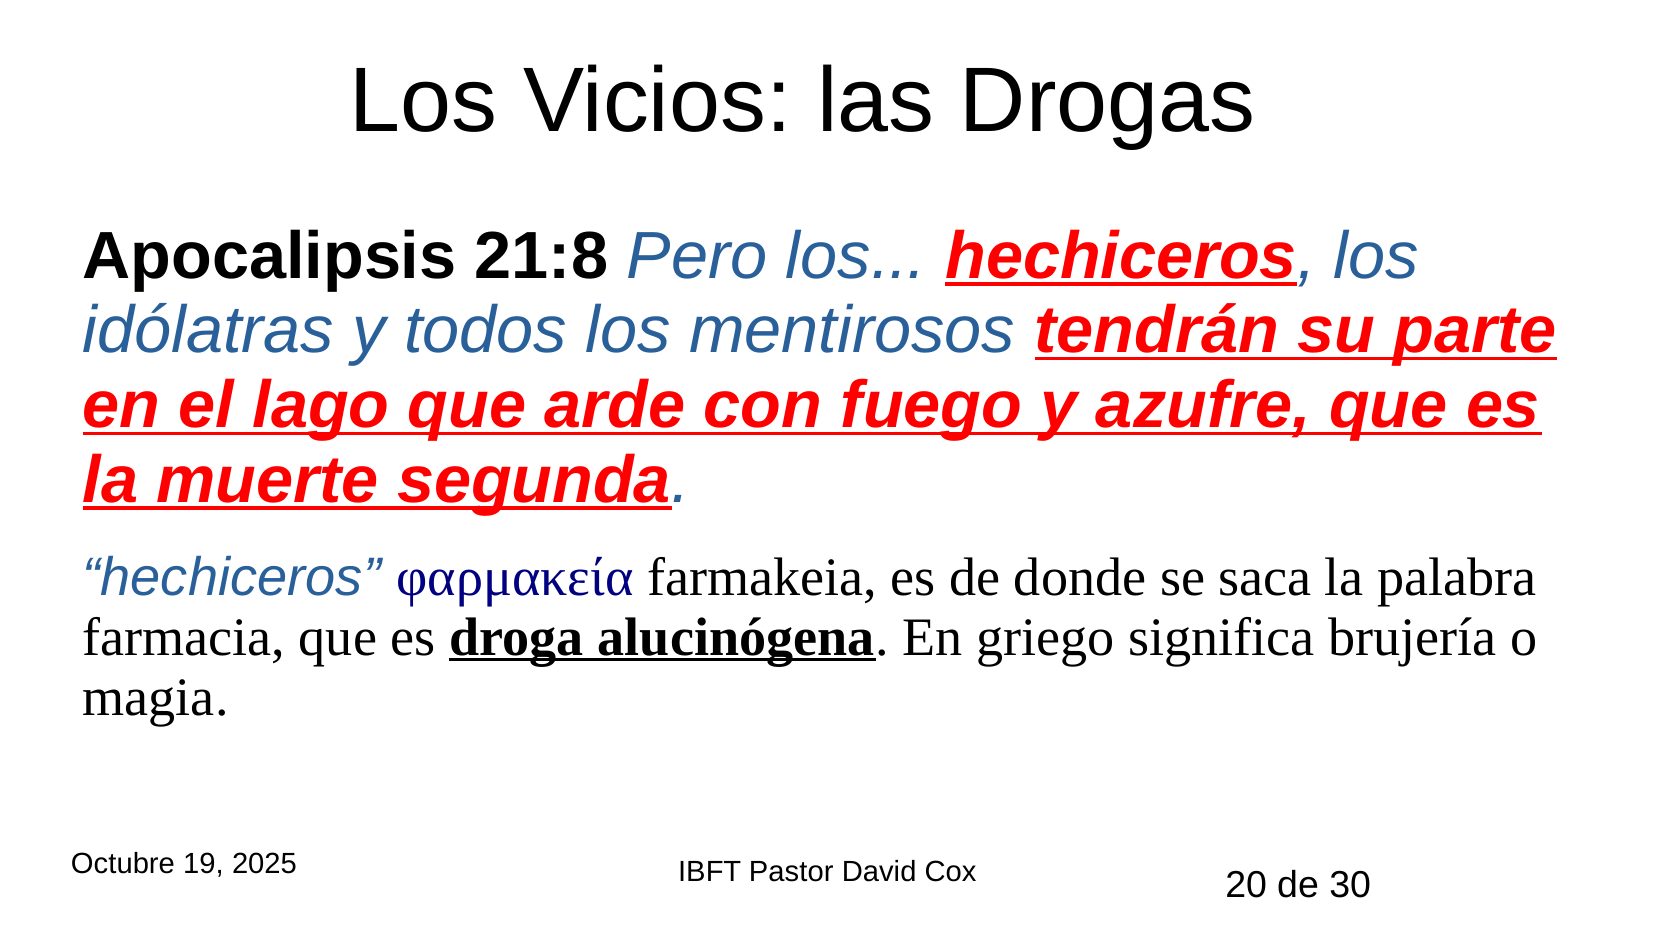

# Los Vicios: las Drogas
Apocalipsis 21:8 Pero los... hechiceros, los idólatras y todos los mentirosos tendrán su parte en el lago que arde con fuego y azufre, que es la muerte segunda.
“hechiceros” φαρμακεία farmakeia, es de donde se saca la palabra farmacia, que es droga alucinógena. En griego significa brujería o magia.
Octubre 19, 2025
IBFT Pastor David Cox
 de 30